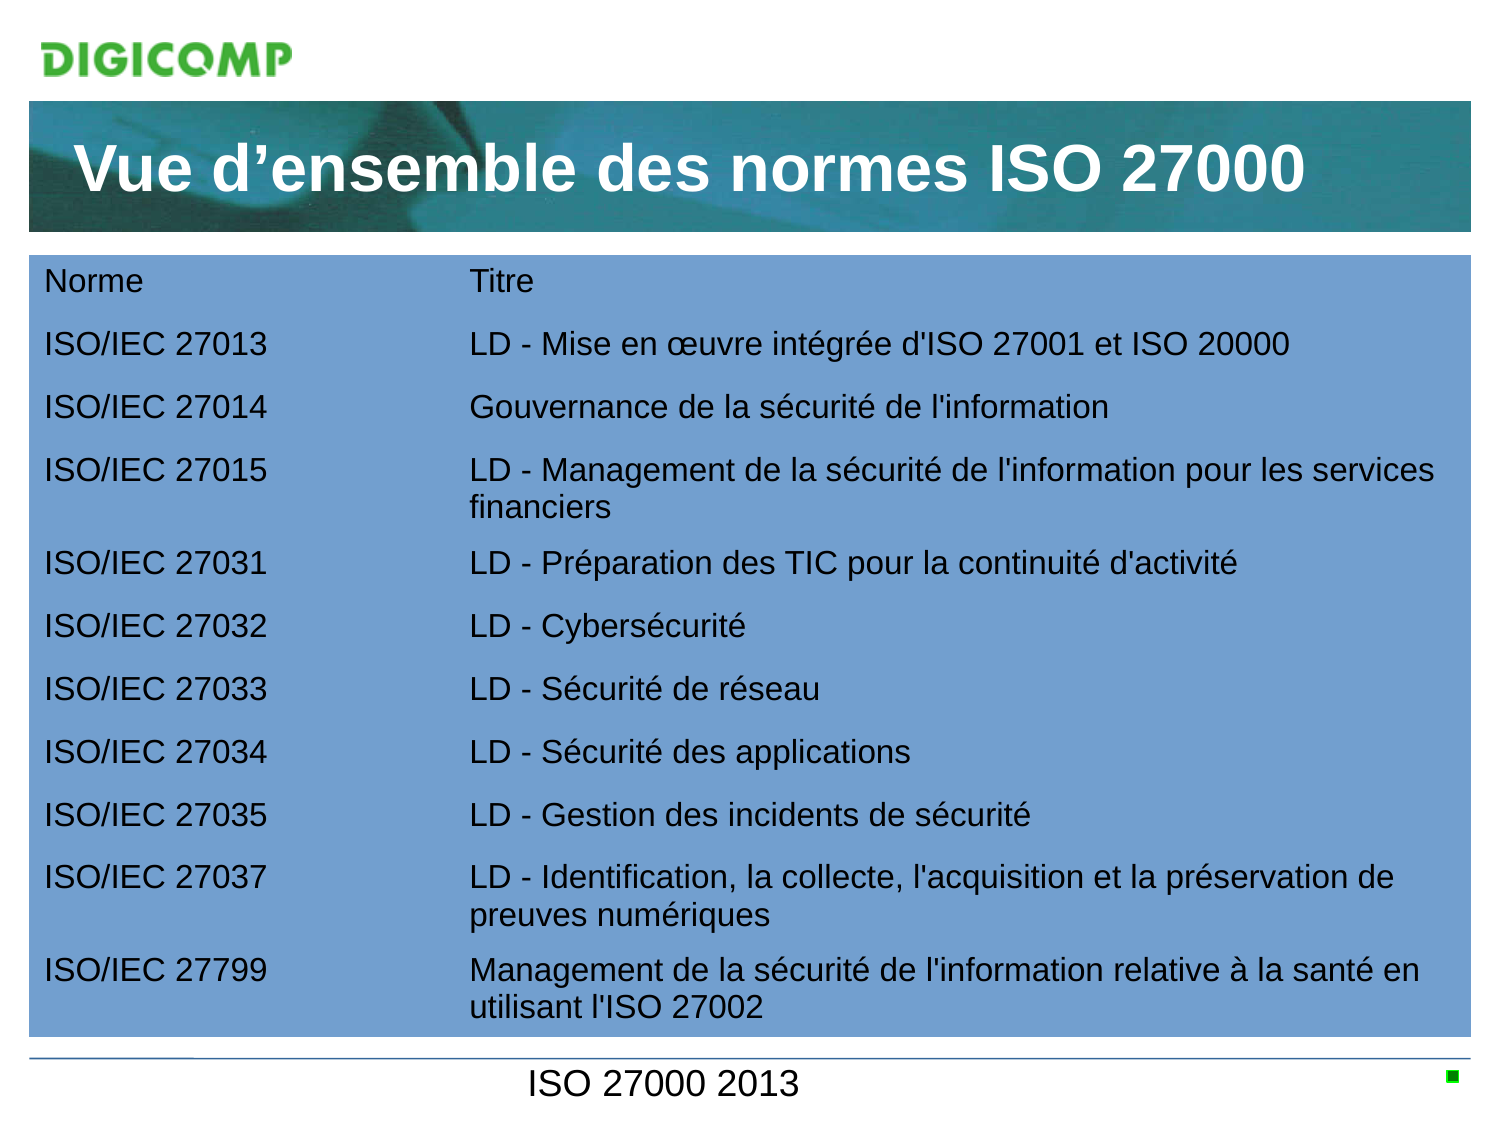

# Vue d’ensemble des normes ISO 27000
| Norme | Titre |
| --- | --- |
| ISO/IEC 27013 | LD - Mise en œuvre intégrée d'ISO 27001 et ISO 20000 |
| ISO/IEC 27014 | Gouvernance de la sécurité de l'information |
| ISO/IEC 27015 | LD - Management de la sécurité de l'information pour les services financiers |
| ISO/IEC 27031 | LD - Préparation des TIC pour la continuité d'activité |
| ISO/IEC 27032 | LD - Cybersécurité |
| ISO/IEC 27033 | LD - Sécurité de réseau |
| ISO/IEC 27034 | LD - Sécurité des applications |
| ISO/IEC 27035 | LD - Gestion des incidents de sécurité |
| ISO/IEC 27037 | LD - Identification, la collecte, l'acquisition et la préservation de preuves numériques |
| ISO/IEC 27799 | Management de la sécurité de l'information relative à la santé en utilisant l'ISO 27002 |
ISO 27000 2013